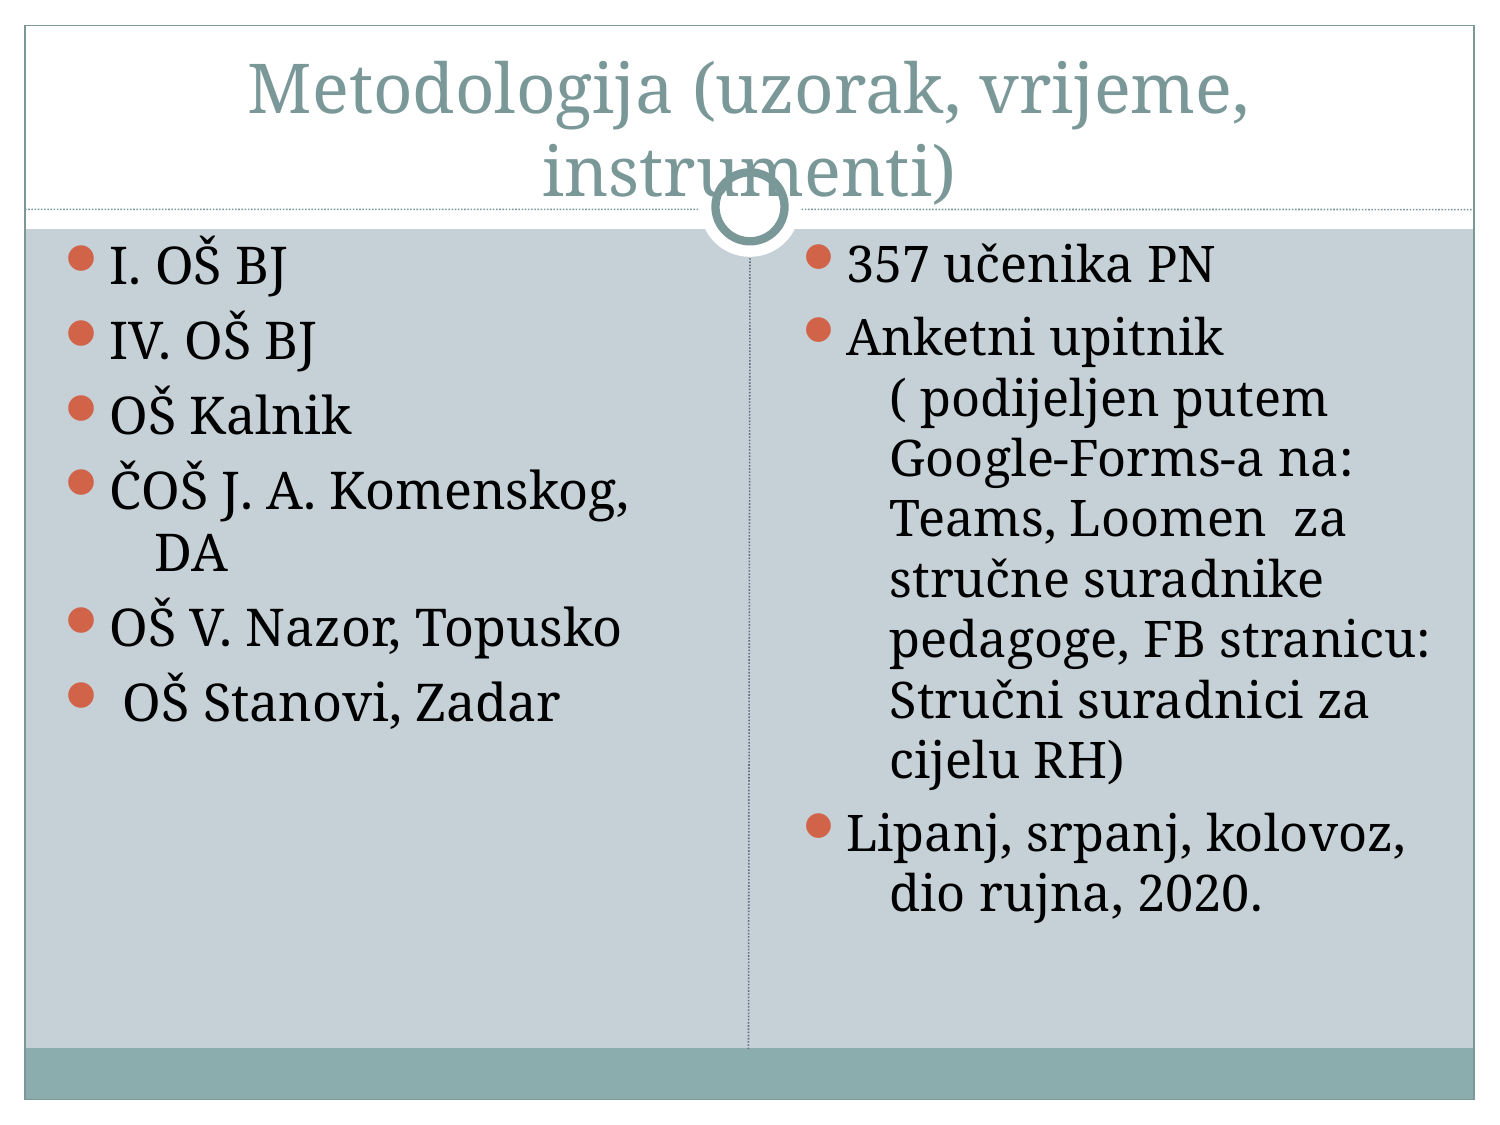

# Metodologija (uzorak, vrijeme, instrumenti)
I. OŠ BJ
IV. OŠ BJ
OŠ Kalnik
ČOŠ J. A. Komenskog, DA
OŠ V. Nazor, Topusko
 OŠ Stanovi, Zadar
357 učenika PN
Anketni upitnik ( podijeljen putem Google-Forms-a na: Teams, Loomen za stručne suradnike pedagoge, FB stranicu: Stručni suradnici za cijelu RH)
Lipanj, srpanj, kolovoz, dio rujna, 2020.